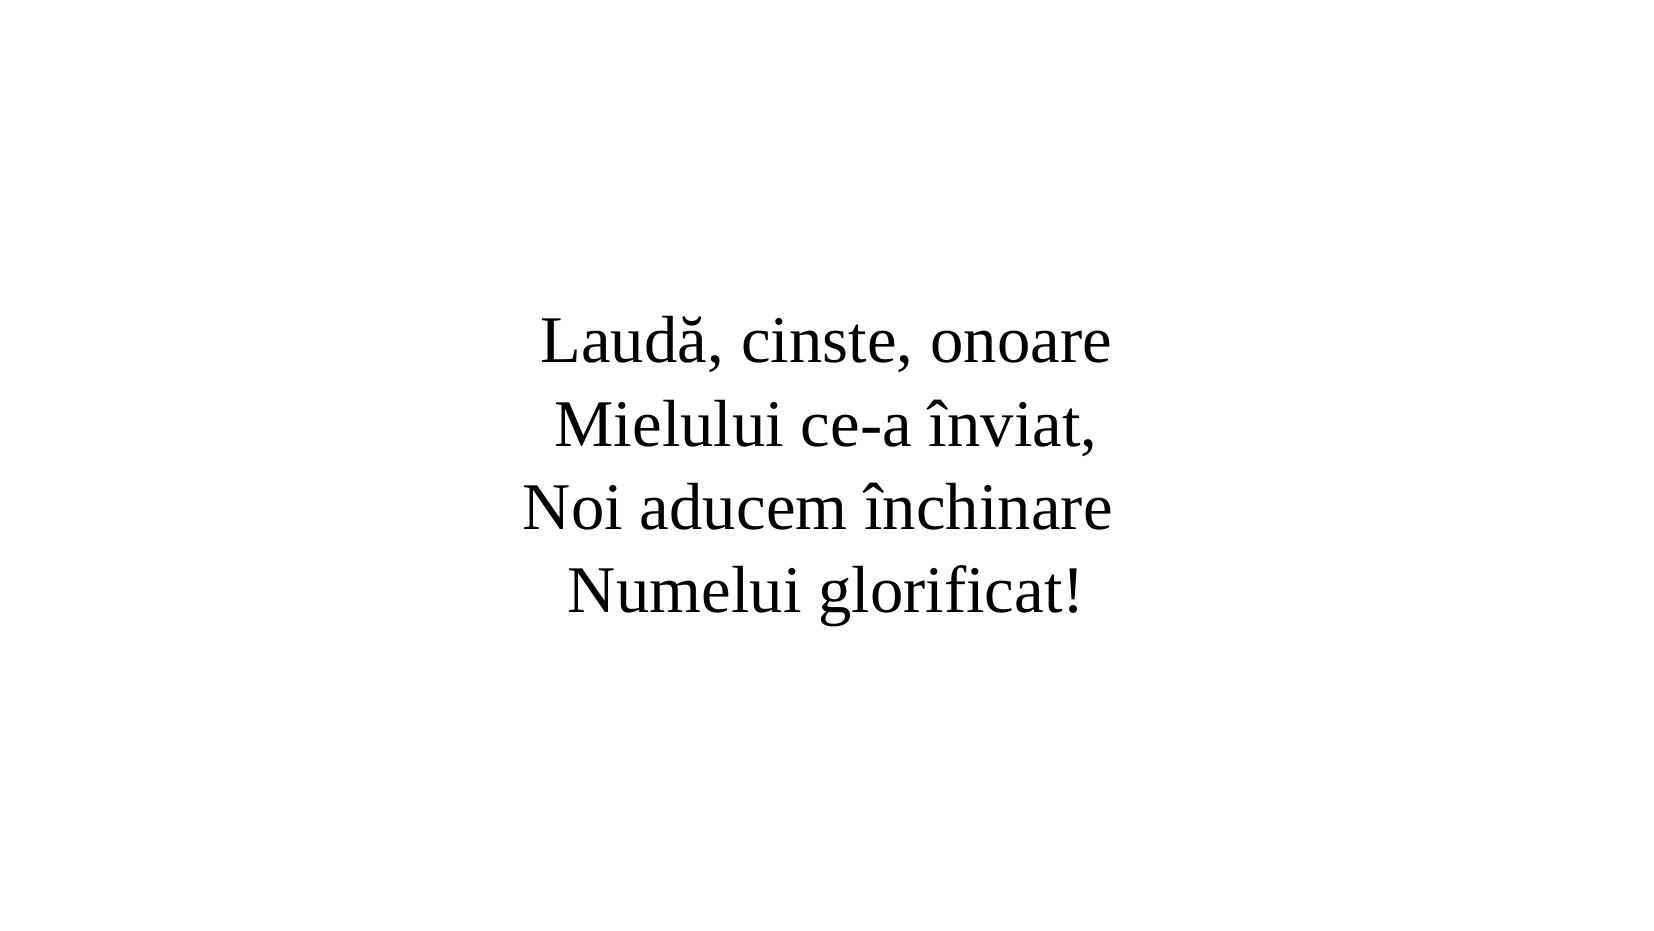

# Laudă, cinste, onoare
Mielului ce-a înviat,
Noi aducem închinare
Numelui glorificat!